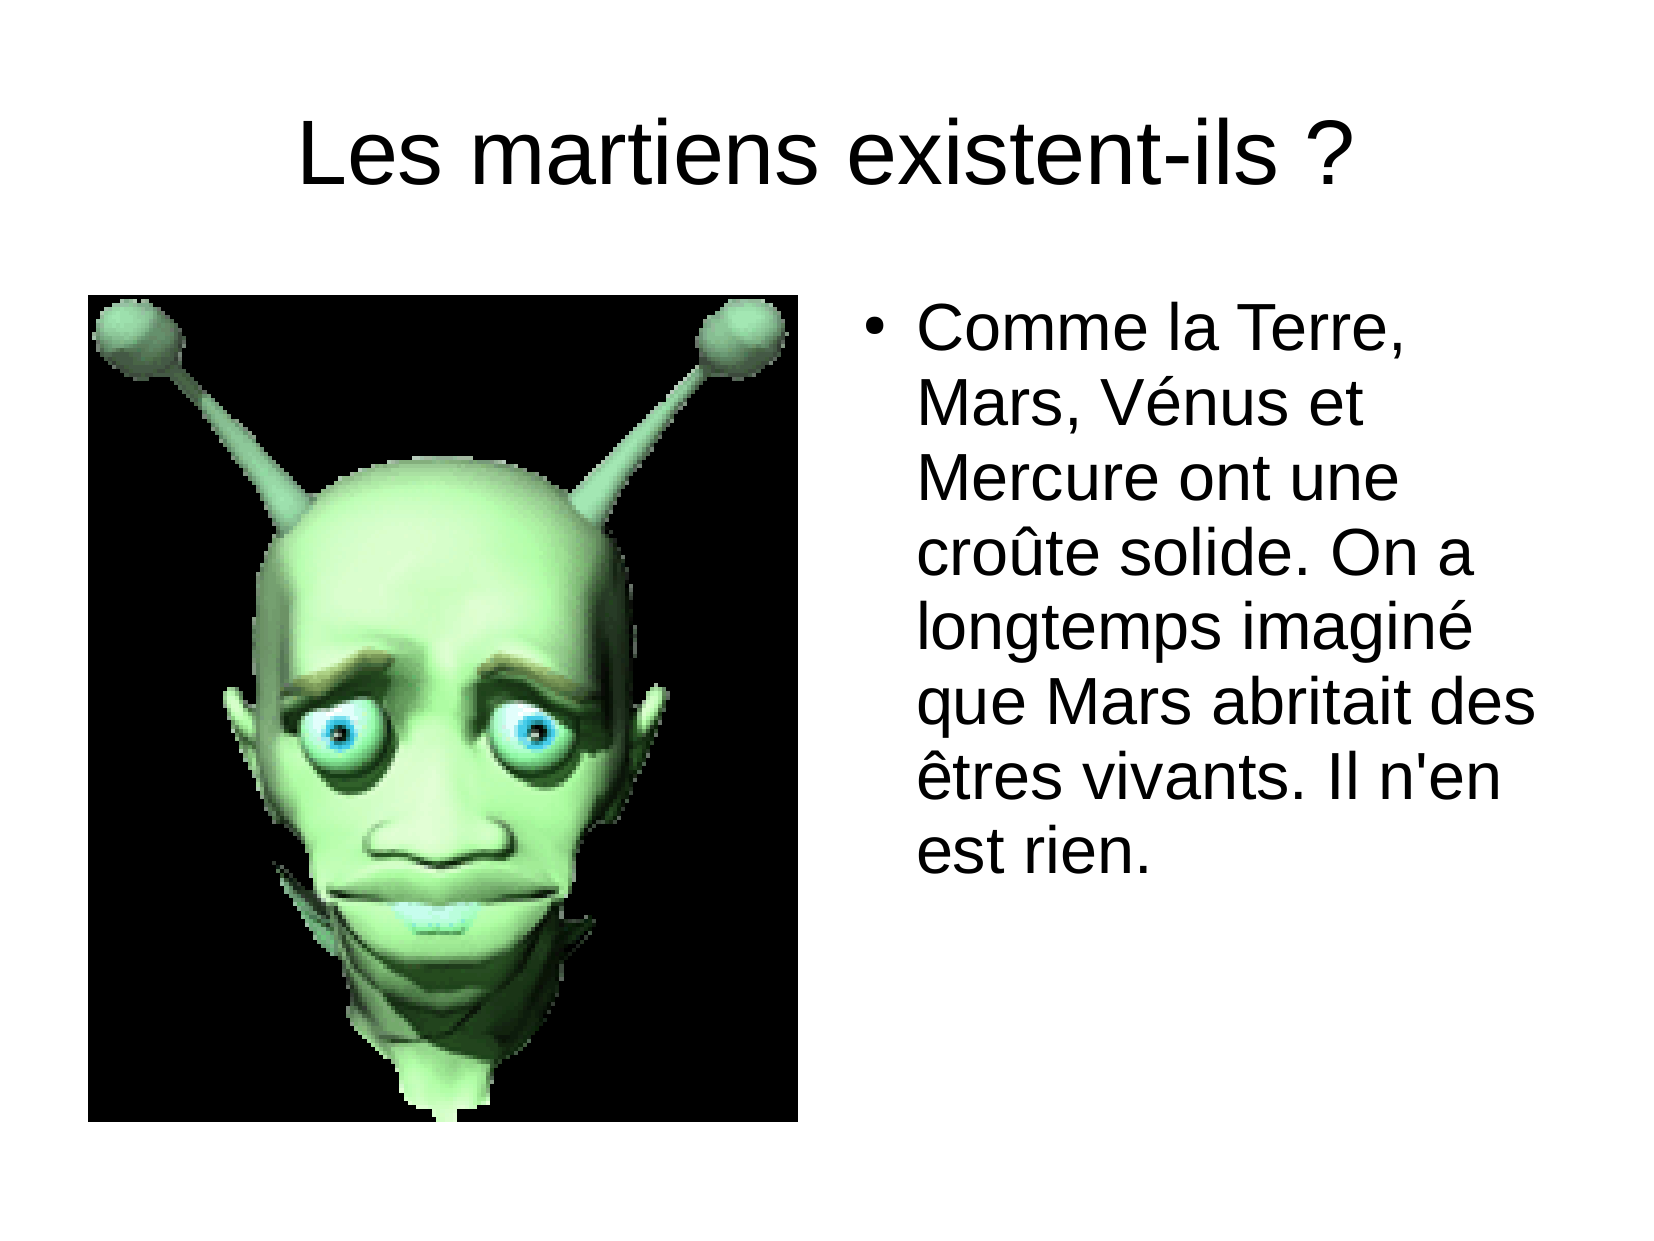

# Les martiens existent-ils ?
Comme la Terre, Mars, Vénus et Mercure ont une croûte solide. On a longtemps imaginé que Mars abritait des êtres vivants. Il n'en est rien.